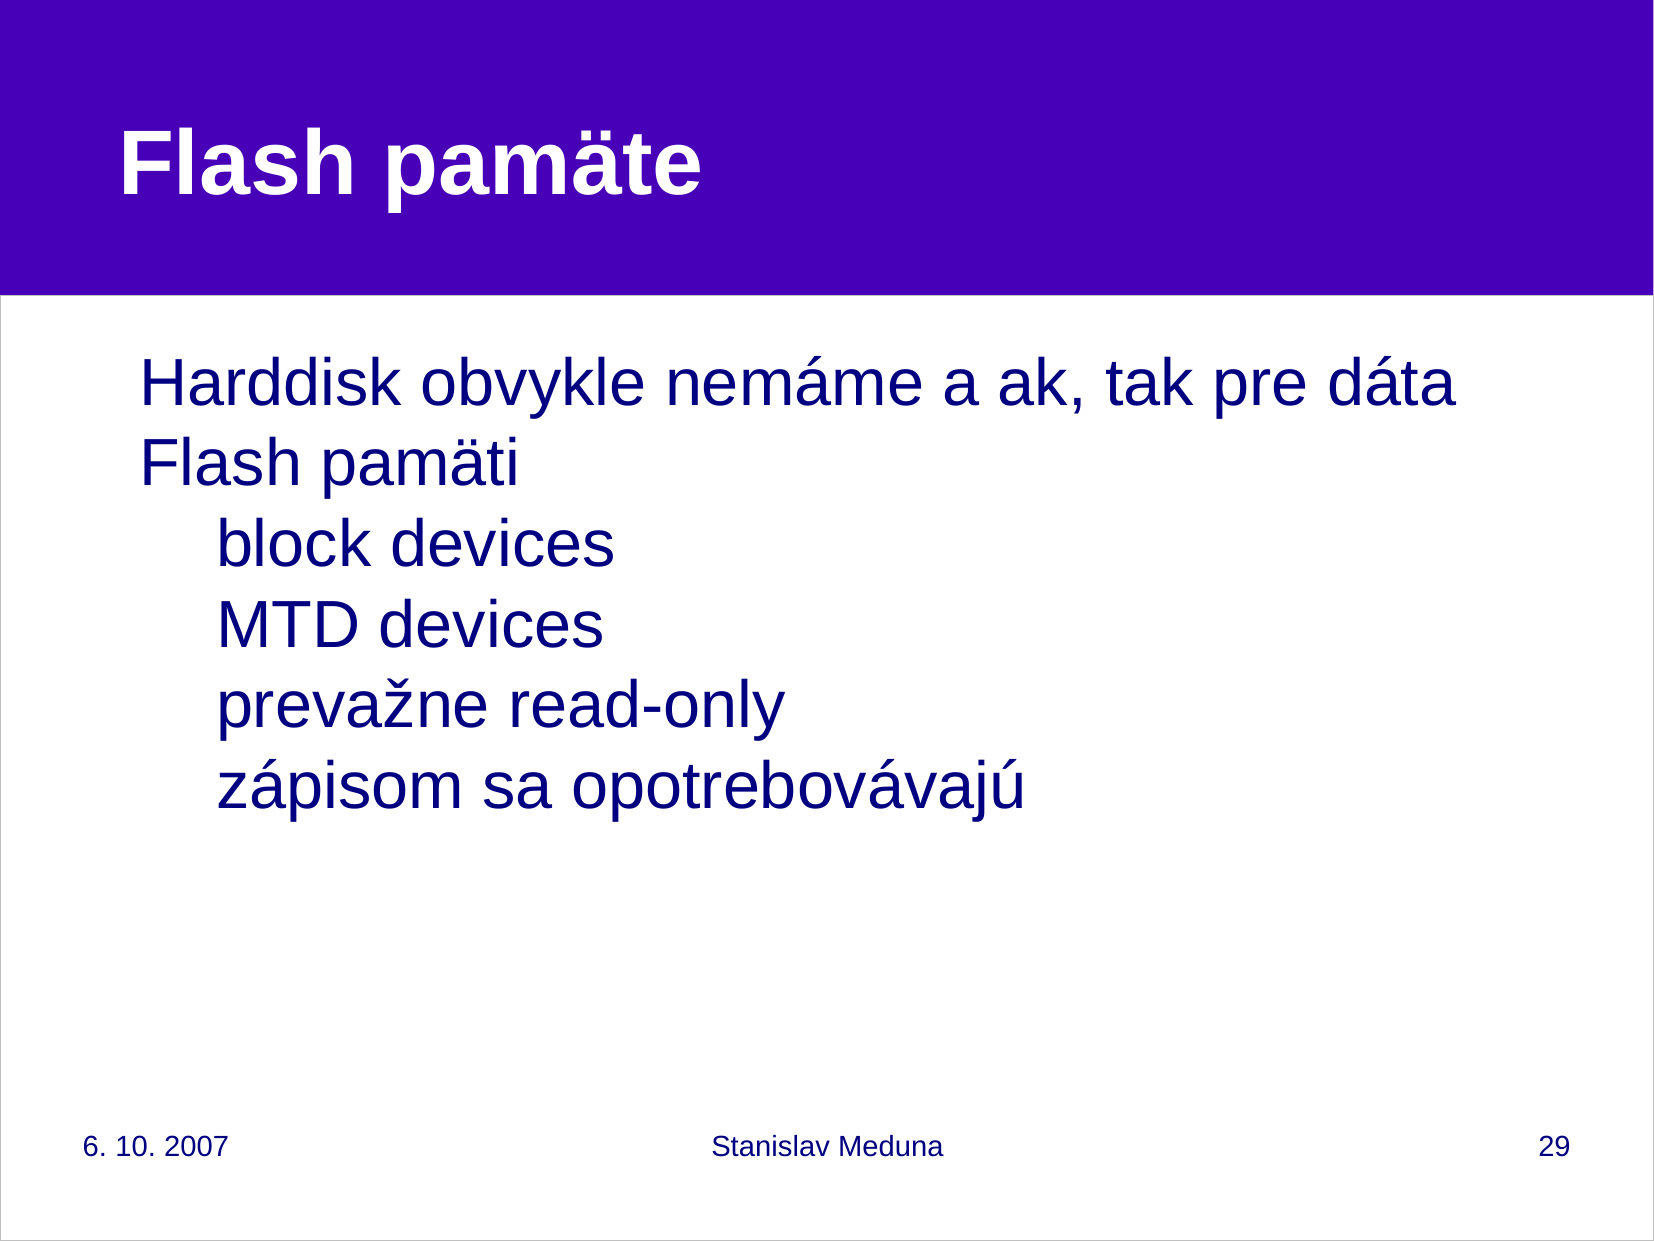

# Flash pamäte
Harddisk obvykle nemáme a ak, tak pre dáta
Flash pamäti
block devices
MTD devices
prevažne read-only
zápisom sa opotrebovávajú
6. 10. 2007
Stanislav Meduna
29